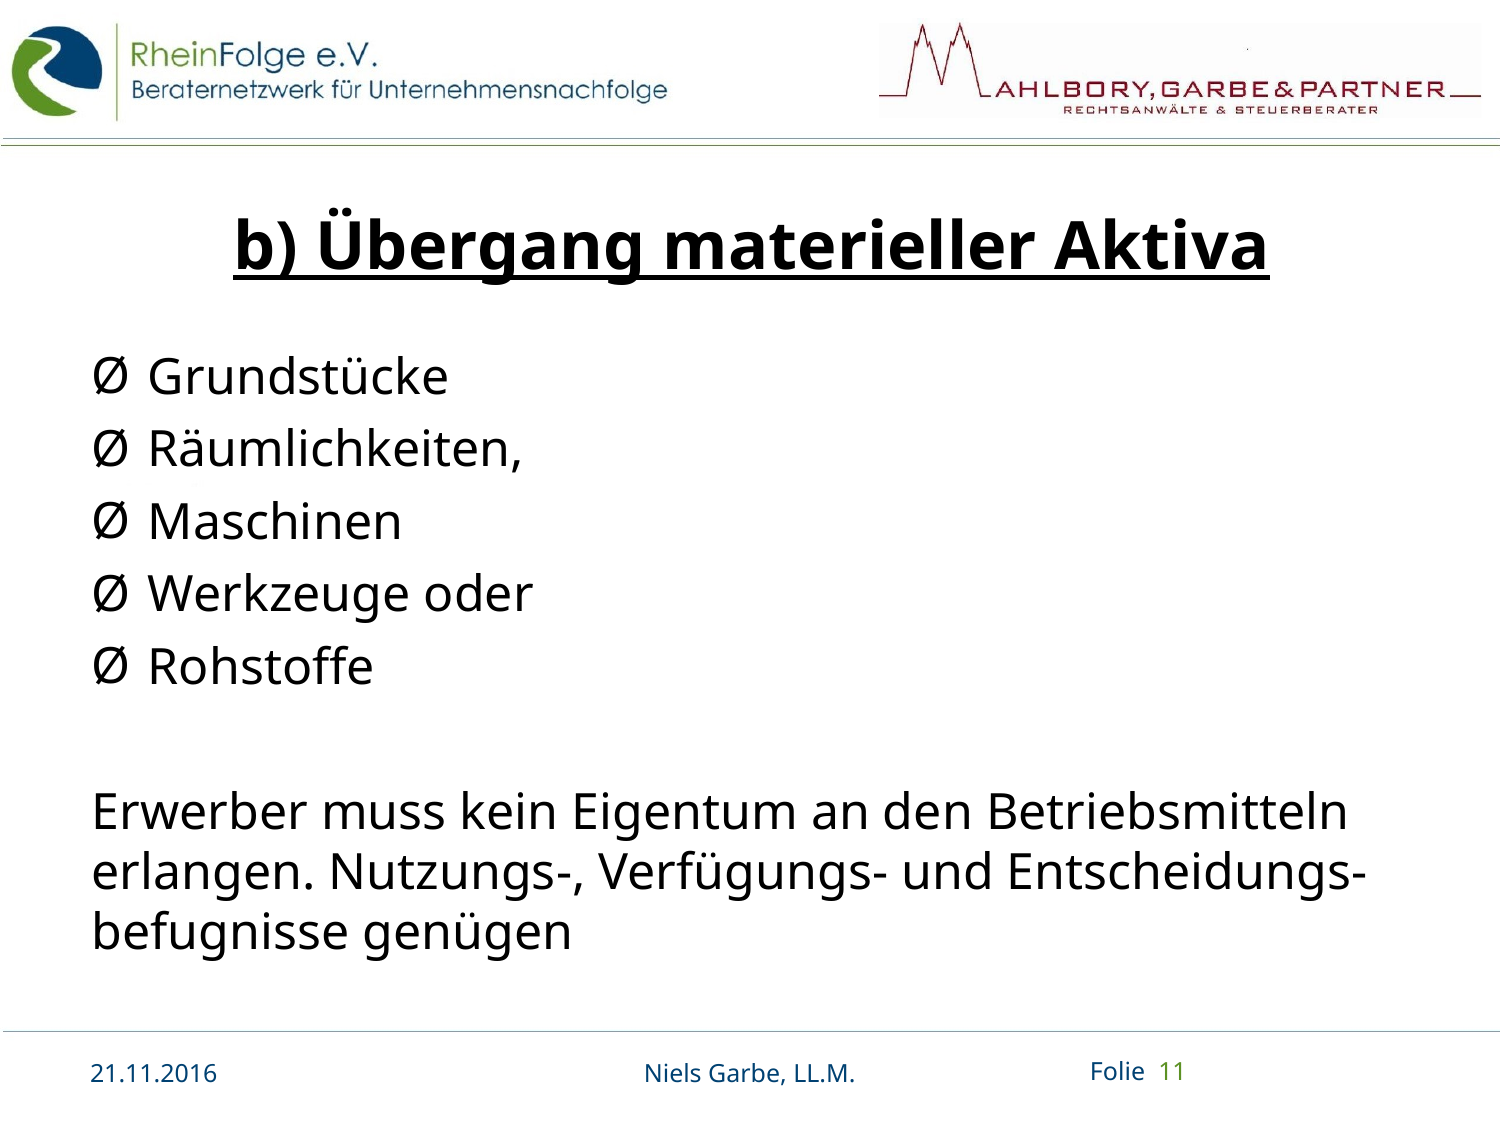

# b) Übergang materieller Aktiva
Grundstücke
Räumlichkeiten,
Maschinen
Werkzeuge oder
Rohstoffe
Erwerber muss kein Eigentum an den Betriebsmitteln erlangen. Nutzungs-, Verfügungs- und Entscheidungs-befugnisse genügen
21.11.2016
Niels Garbe, LL.M.
Folie 10